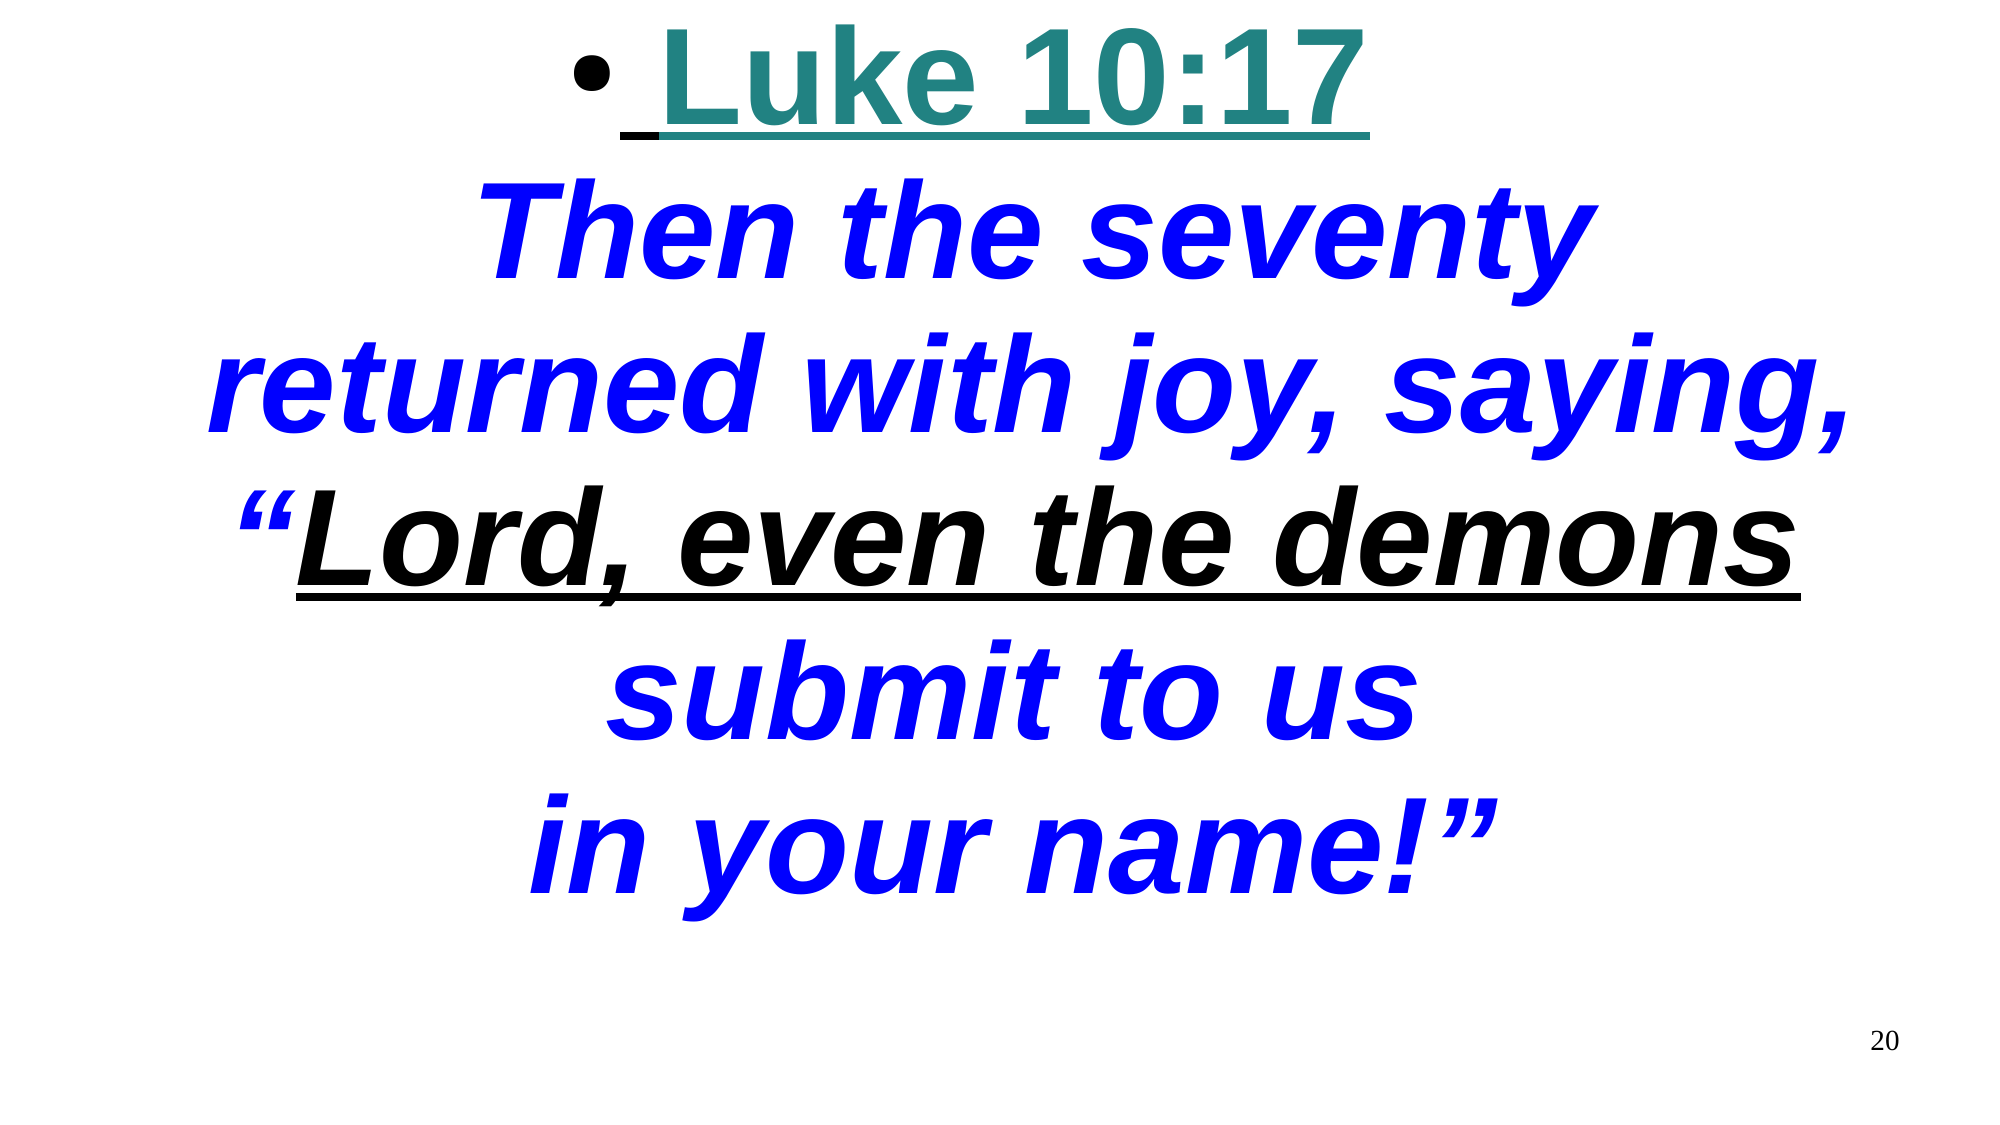

# Luke 10:17  Then the seventy returned with joy, saying, “Lord, even the demons submit to us in your name!”
20